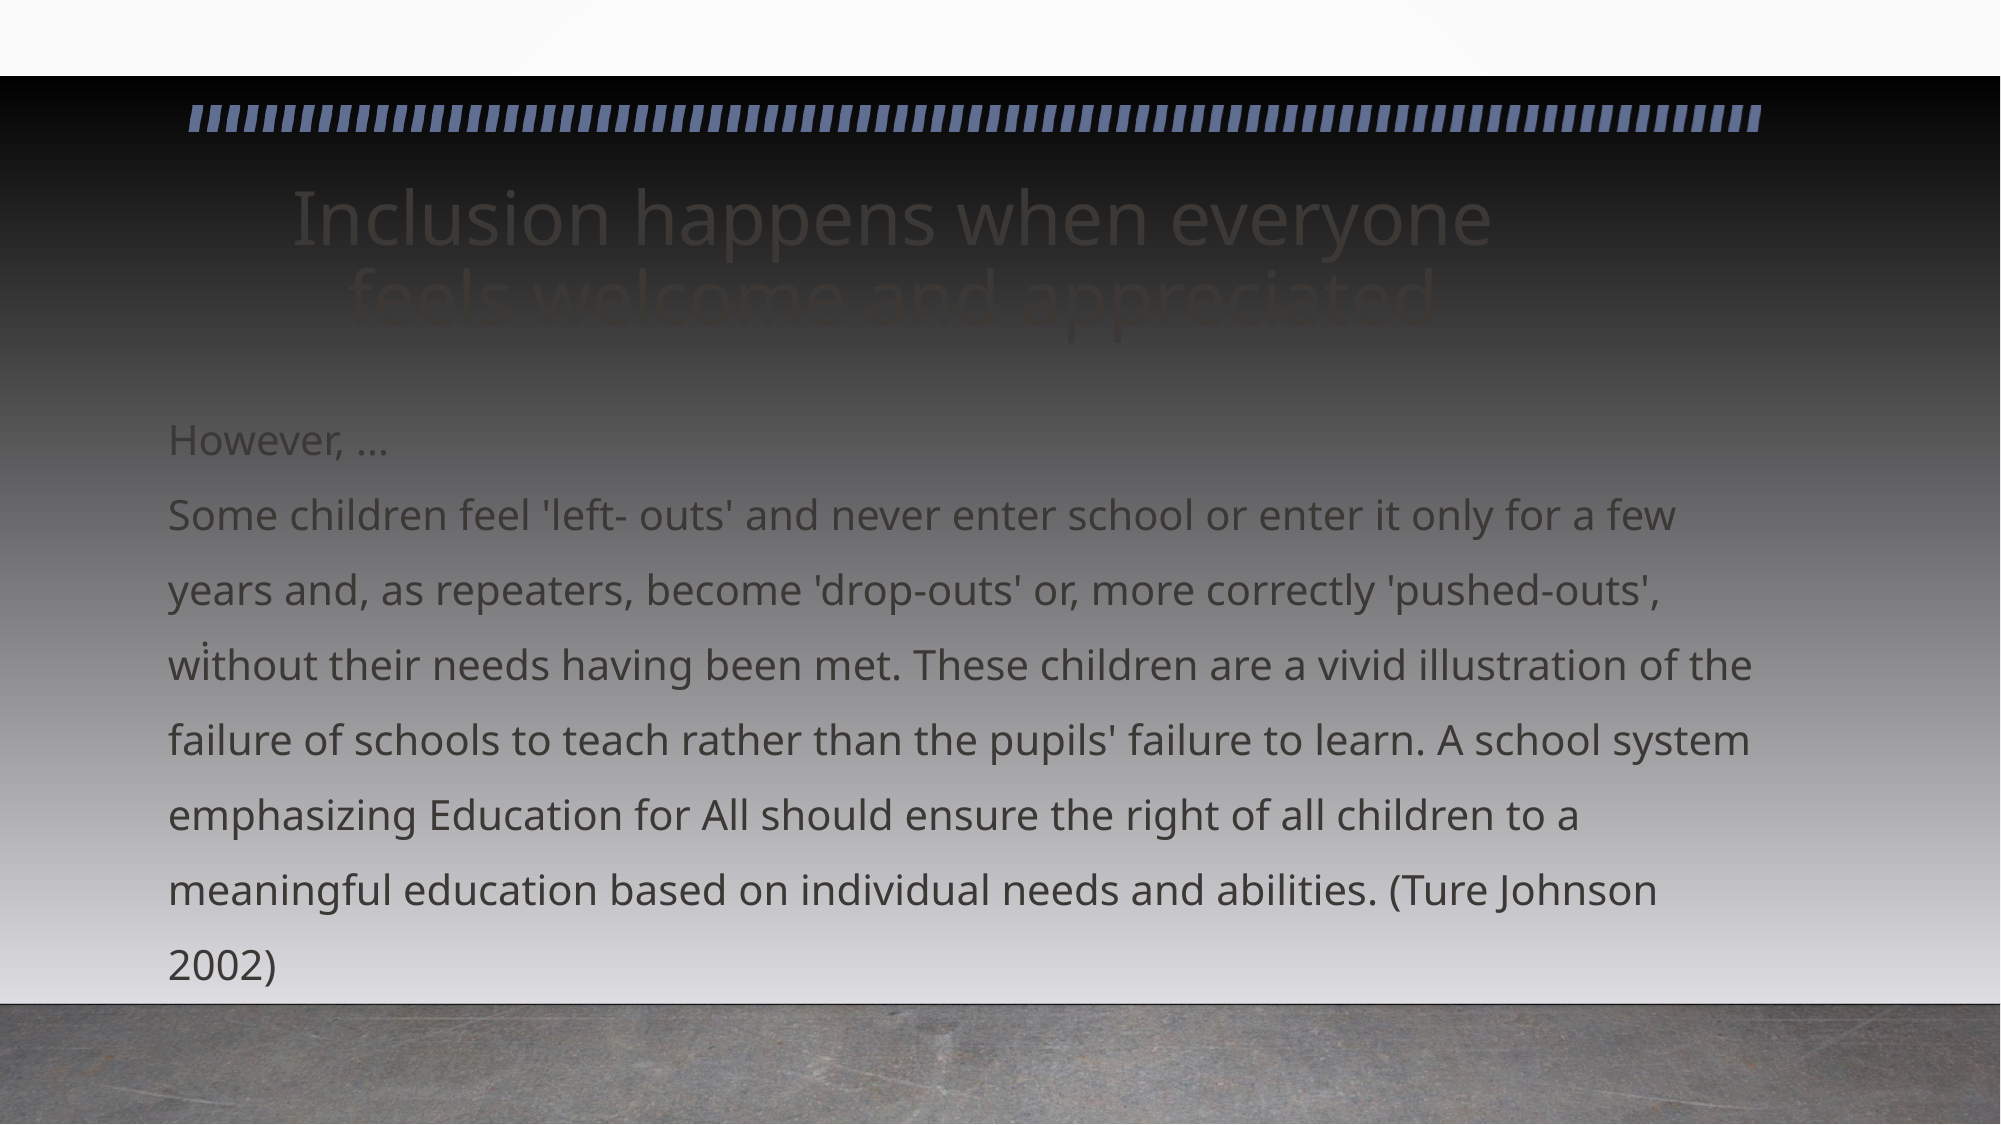

# Inclusion happens when everyone feels welcome and appreciated
However, …
Some children feel 'left- outs' and never enter school or enter it only for a few years and, as repeaters, become 'drop-outs' or, more correctly 'pushed-outs', without their needs having been met. These children are a vivid illustration of the failure of schools to teach rather than the pupils' failure to learn. A school system emphasizing Education for All should ensure the right of all children to a meaningful education based on individual needs and abilities. (Ture Johnson 2002)
.